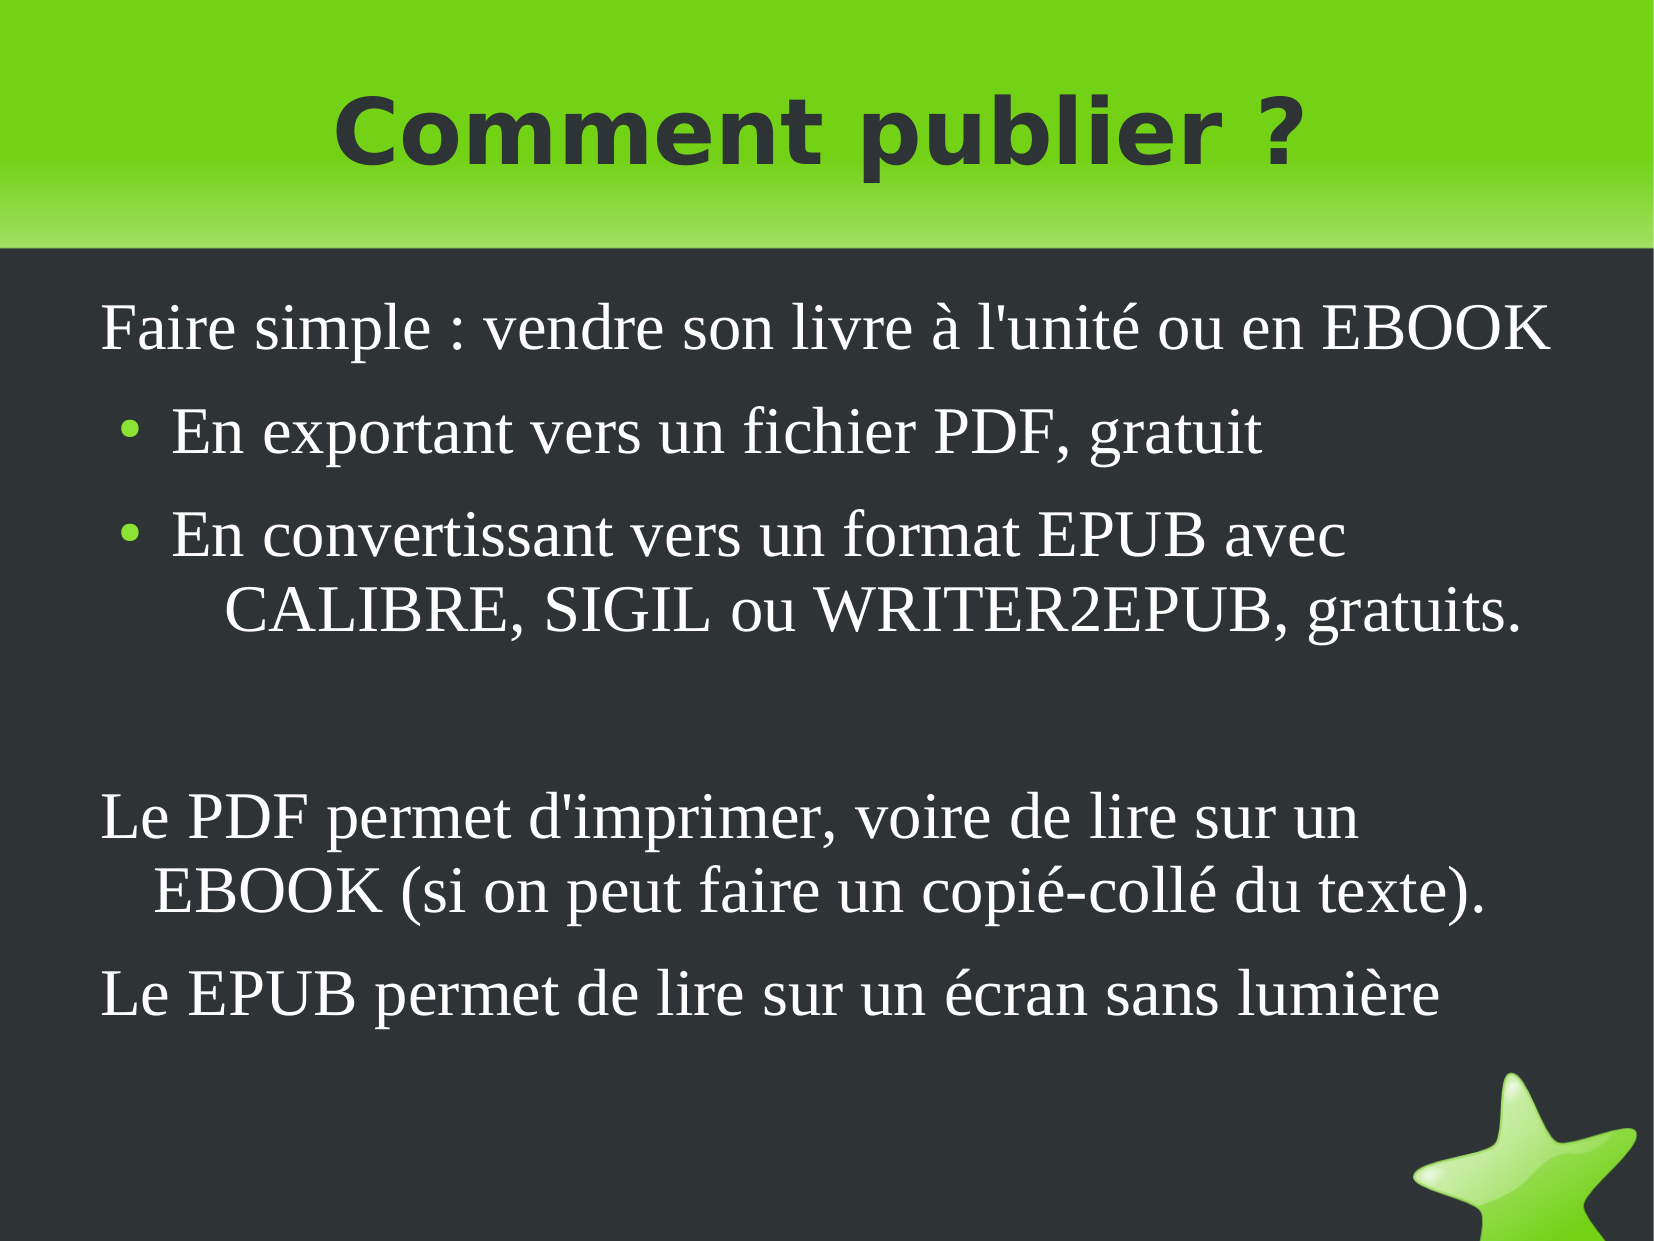

# Comment publier ?
Faire simple : vendre son livre à l'unité ou en EBOOK
En exportant vers un fichier PDF, gratuit
En convertissant vers un format EPUB avec CALIBRE, SIGIL ou WRITER2EPUB, gratuits.
Le PDF permet d'imprimer, voire de lire sur un EBOOK (si on peut faire un copié-collé du texte).
Le EPUB permet de lire sur un écran sans lumière